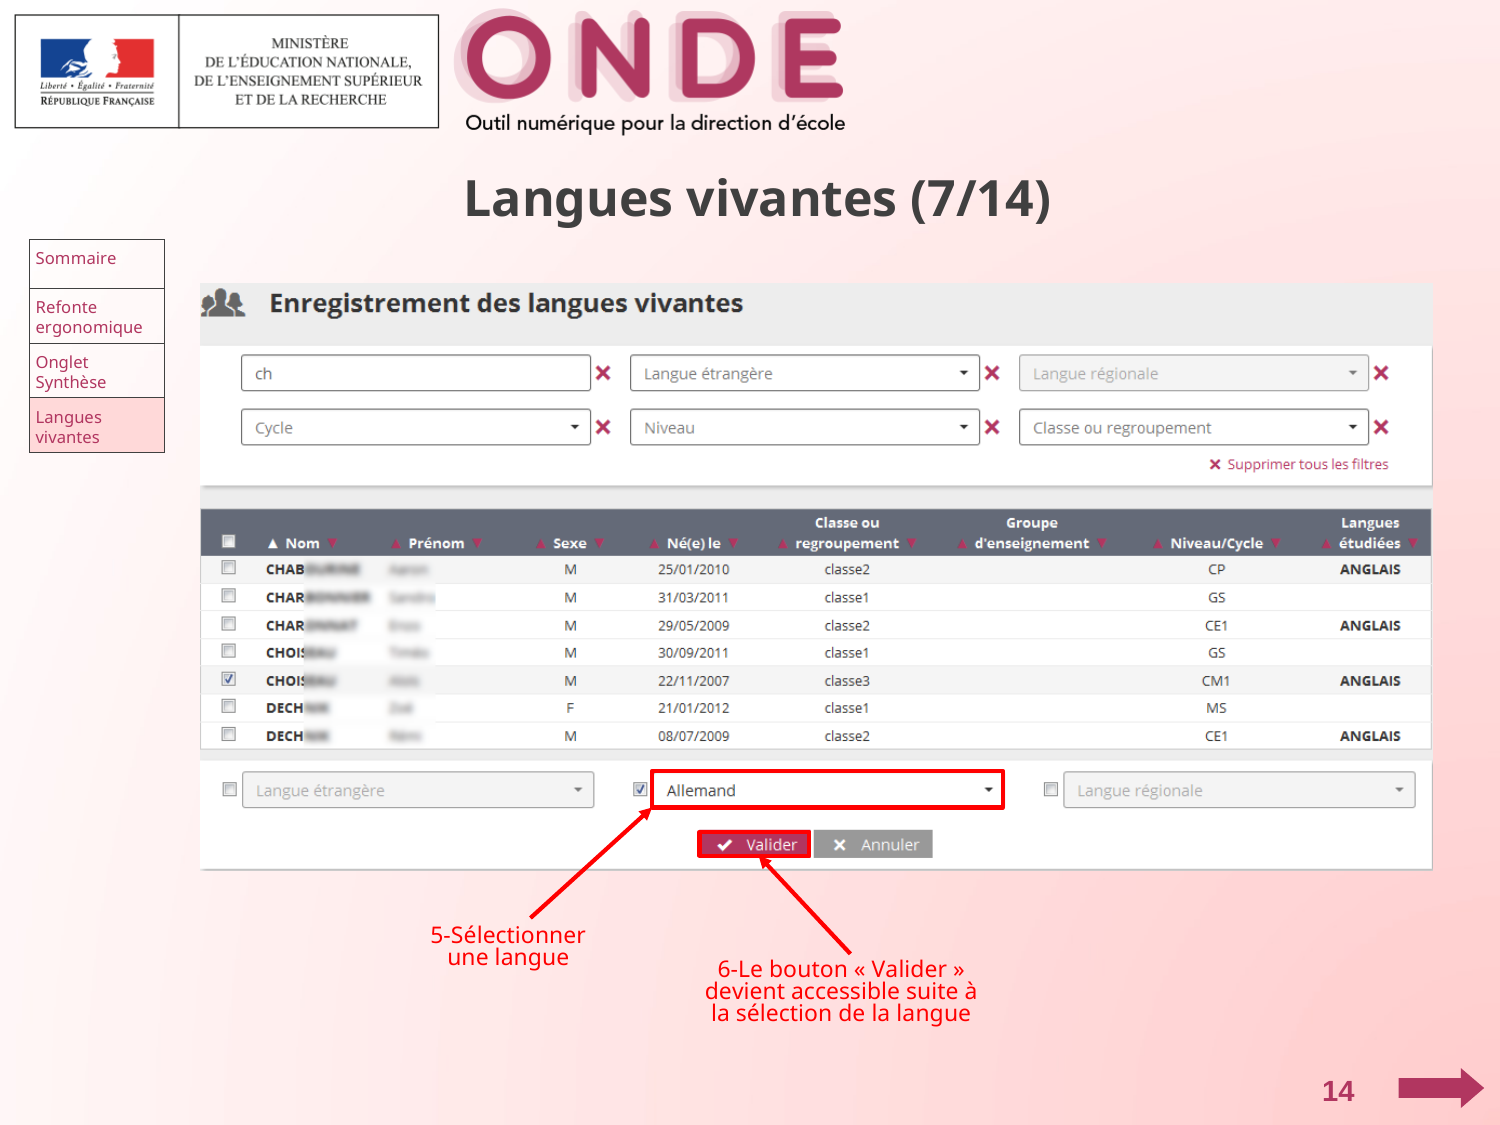

Langues vivantes (7/14)
| Sommaire |
| --- |
| Refonte ergonomique |
| Onglet Synthèse |
| Langues vivantes |
5-Sélectionner une langue
6-Le bouton « Valider » devient accessible suite à la sélection de la langue